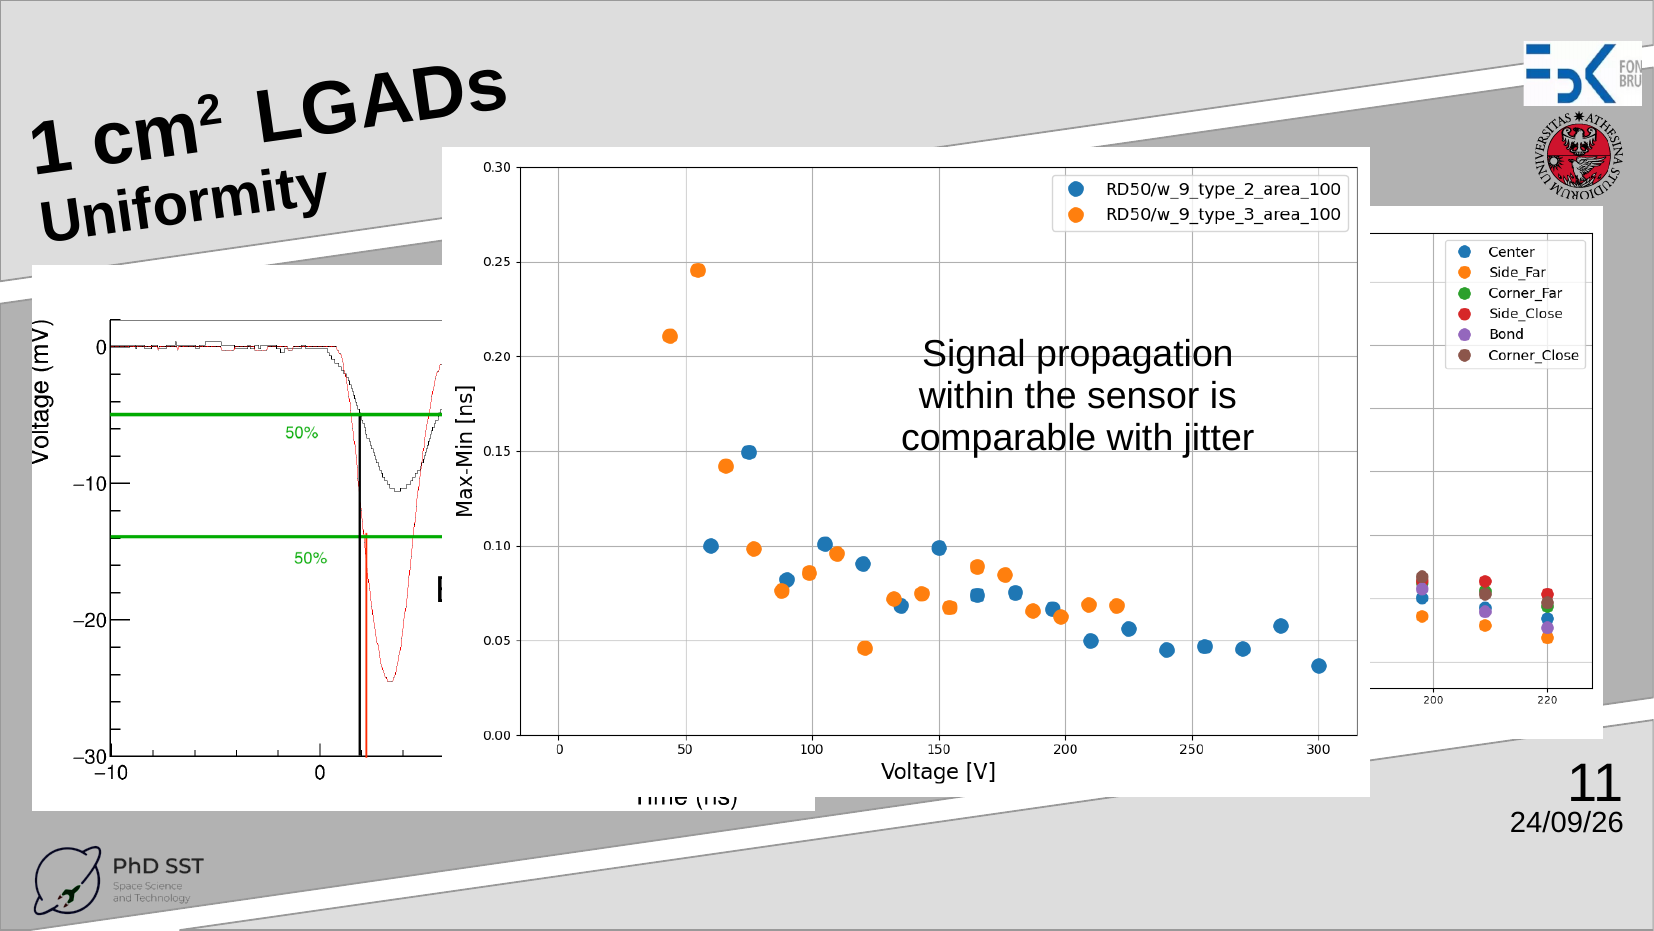

# 1 cm2 LGADs Uniformity
Signal propagation within the sensor is comparable with jitter
Example with two different sensors
11